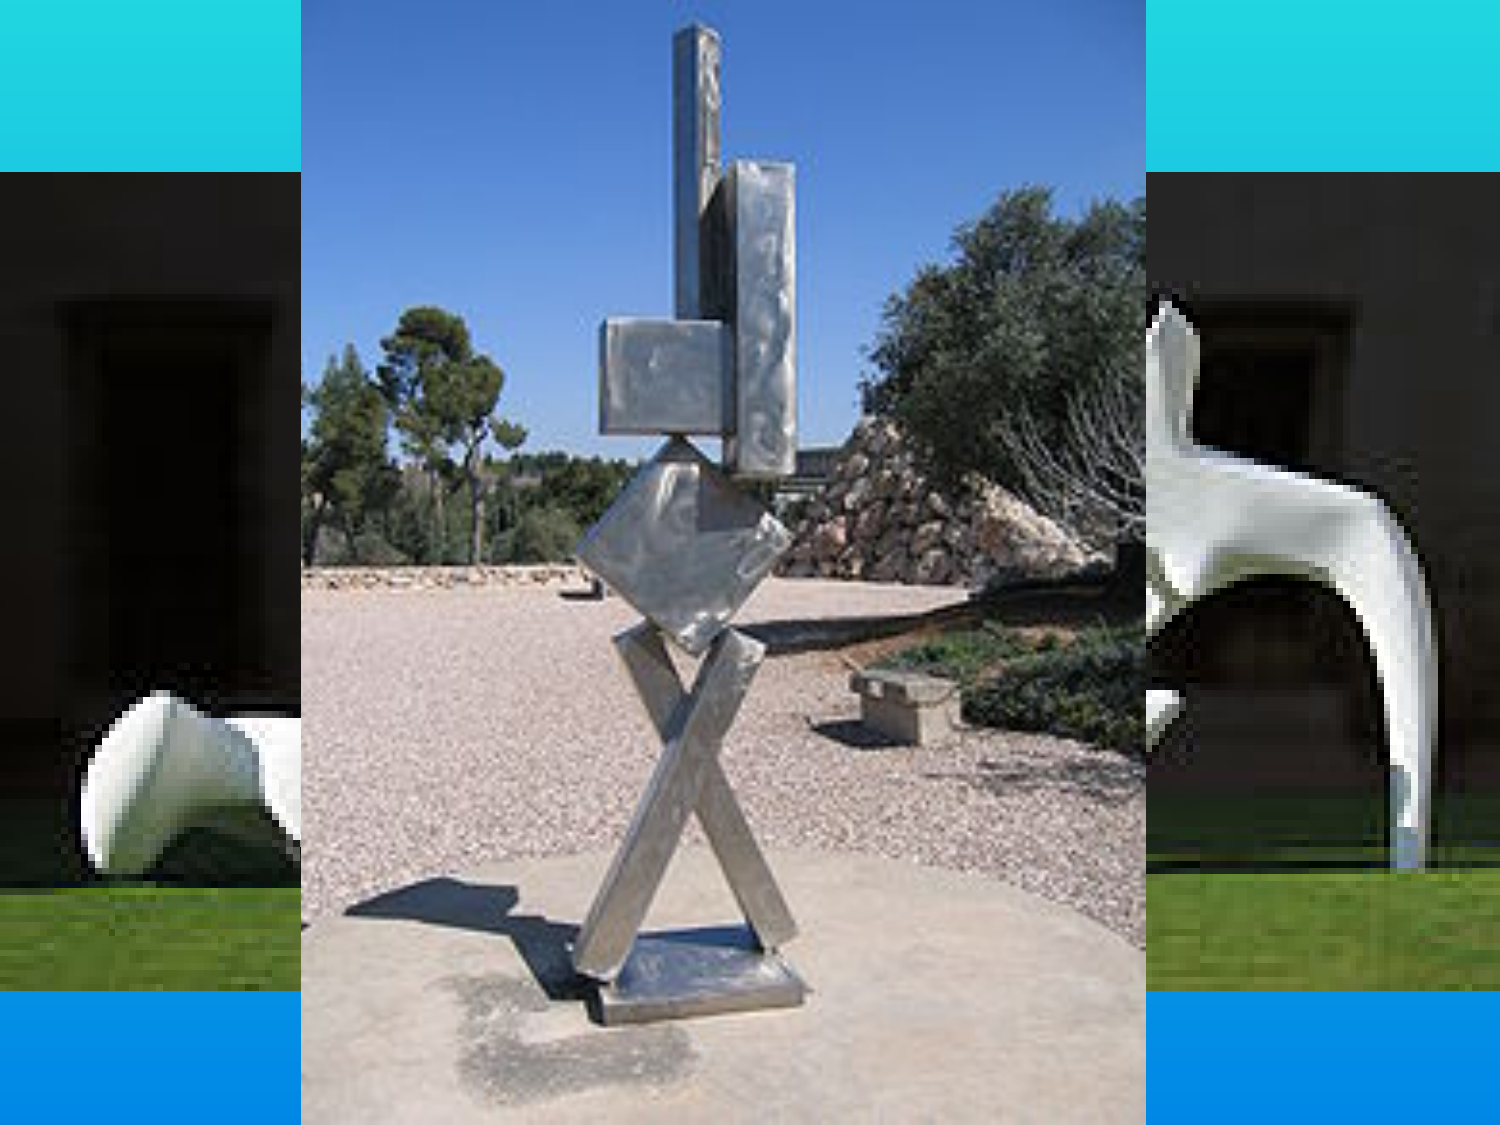

Modernizem
# Modernistični navdih je geometrijski, glasbeni, utrinki iz narave in prihodnost.